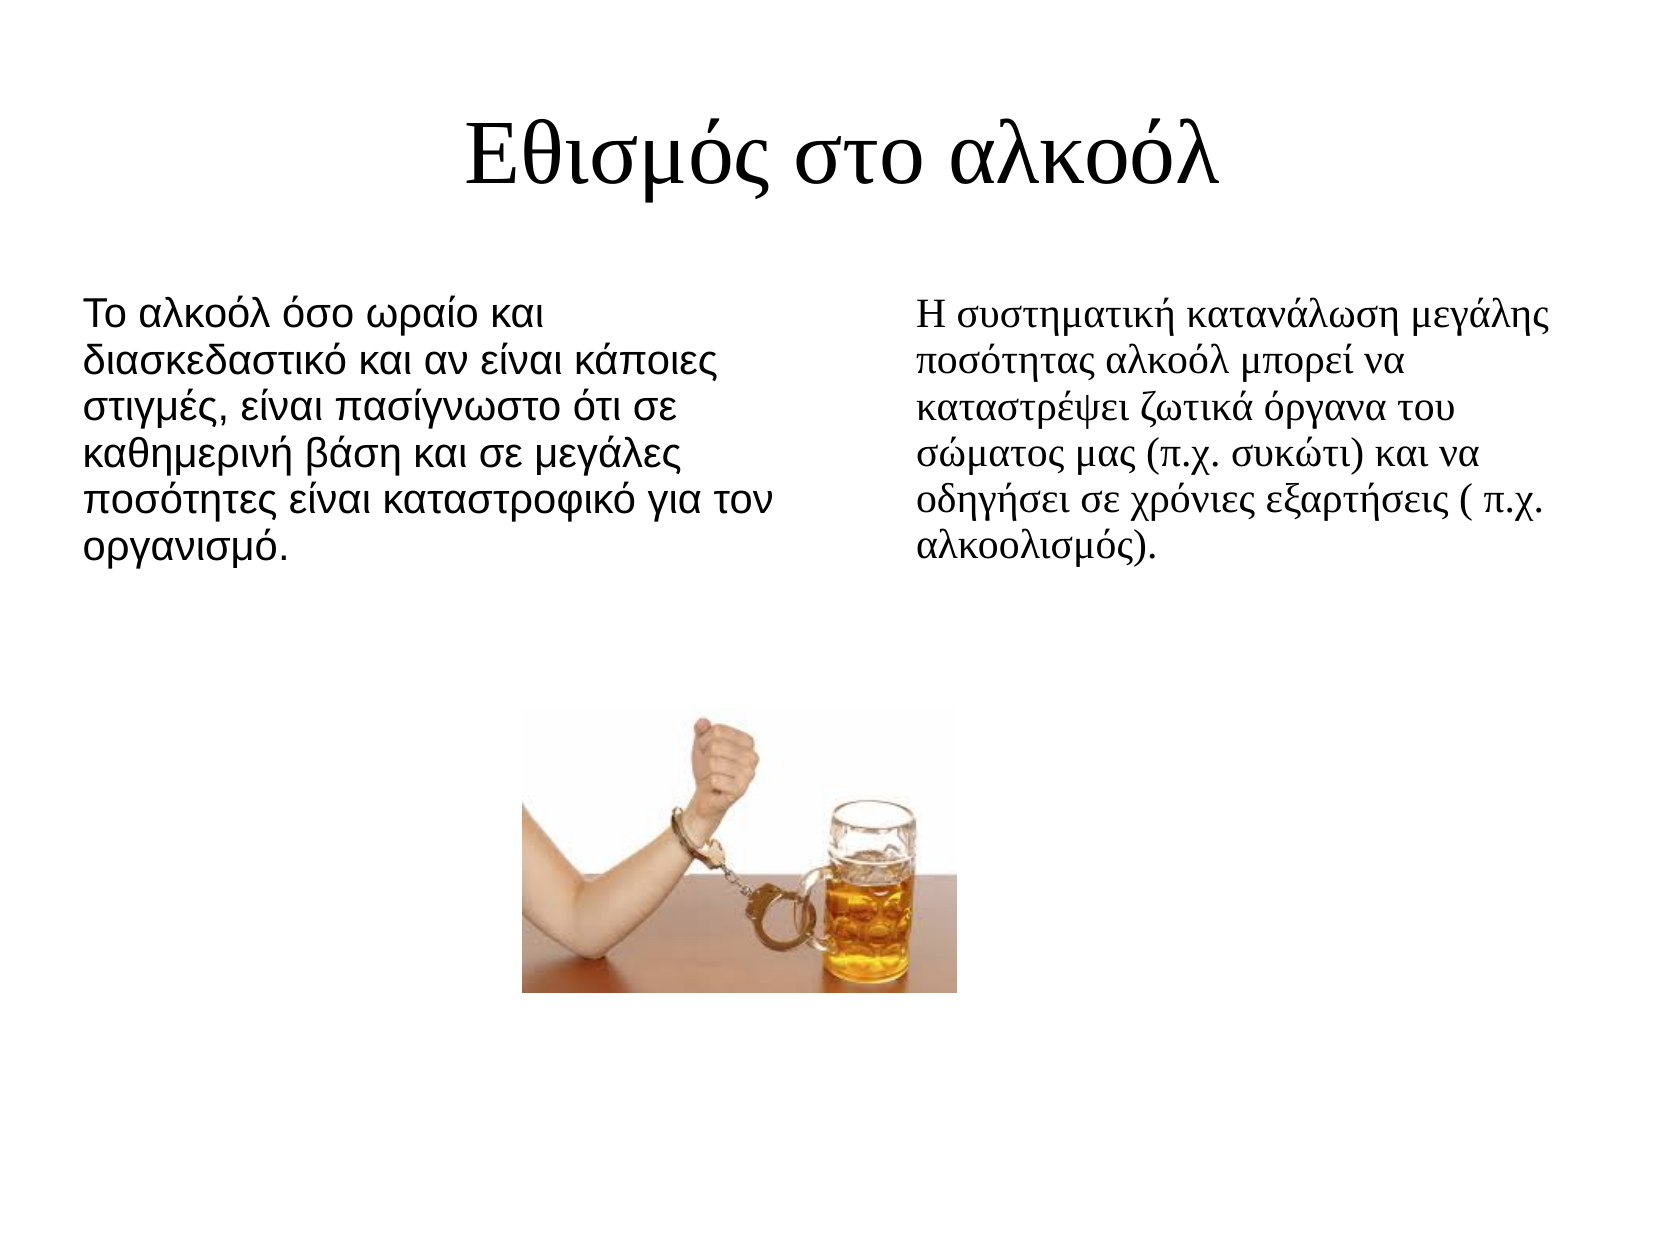

# Εθισμός στο αλκοόλ
Το αλκοόλ όσο ωραίο και διασκεδαστικό και αν είναι κάποιες στιγμές, είναι πασίγνωστο ότι σε καθημερινή βάση και σε μεγάλες ποσότητες είναι καταστροφικό για τον οργανισμό.
Η συστηματική κατανάλωση μεγάλης ποσότητας αλκοόλ μπορεί να καταστρέψει ζωτικά όργανα του σώματος μας (π.χ. συκώτι) και να οδηγήσει σε χρόνιες εξαρτήσεις ( π.χ. αλκοολισμός).